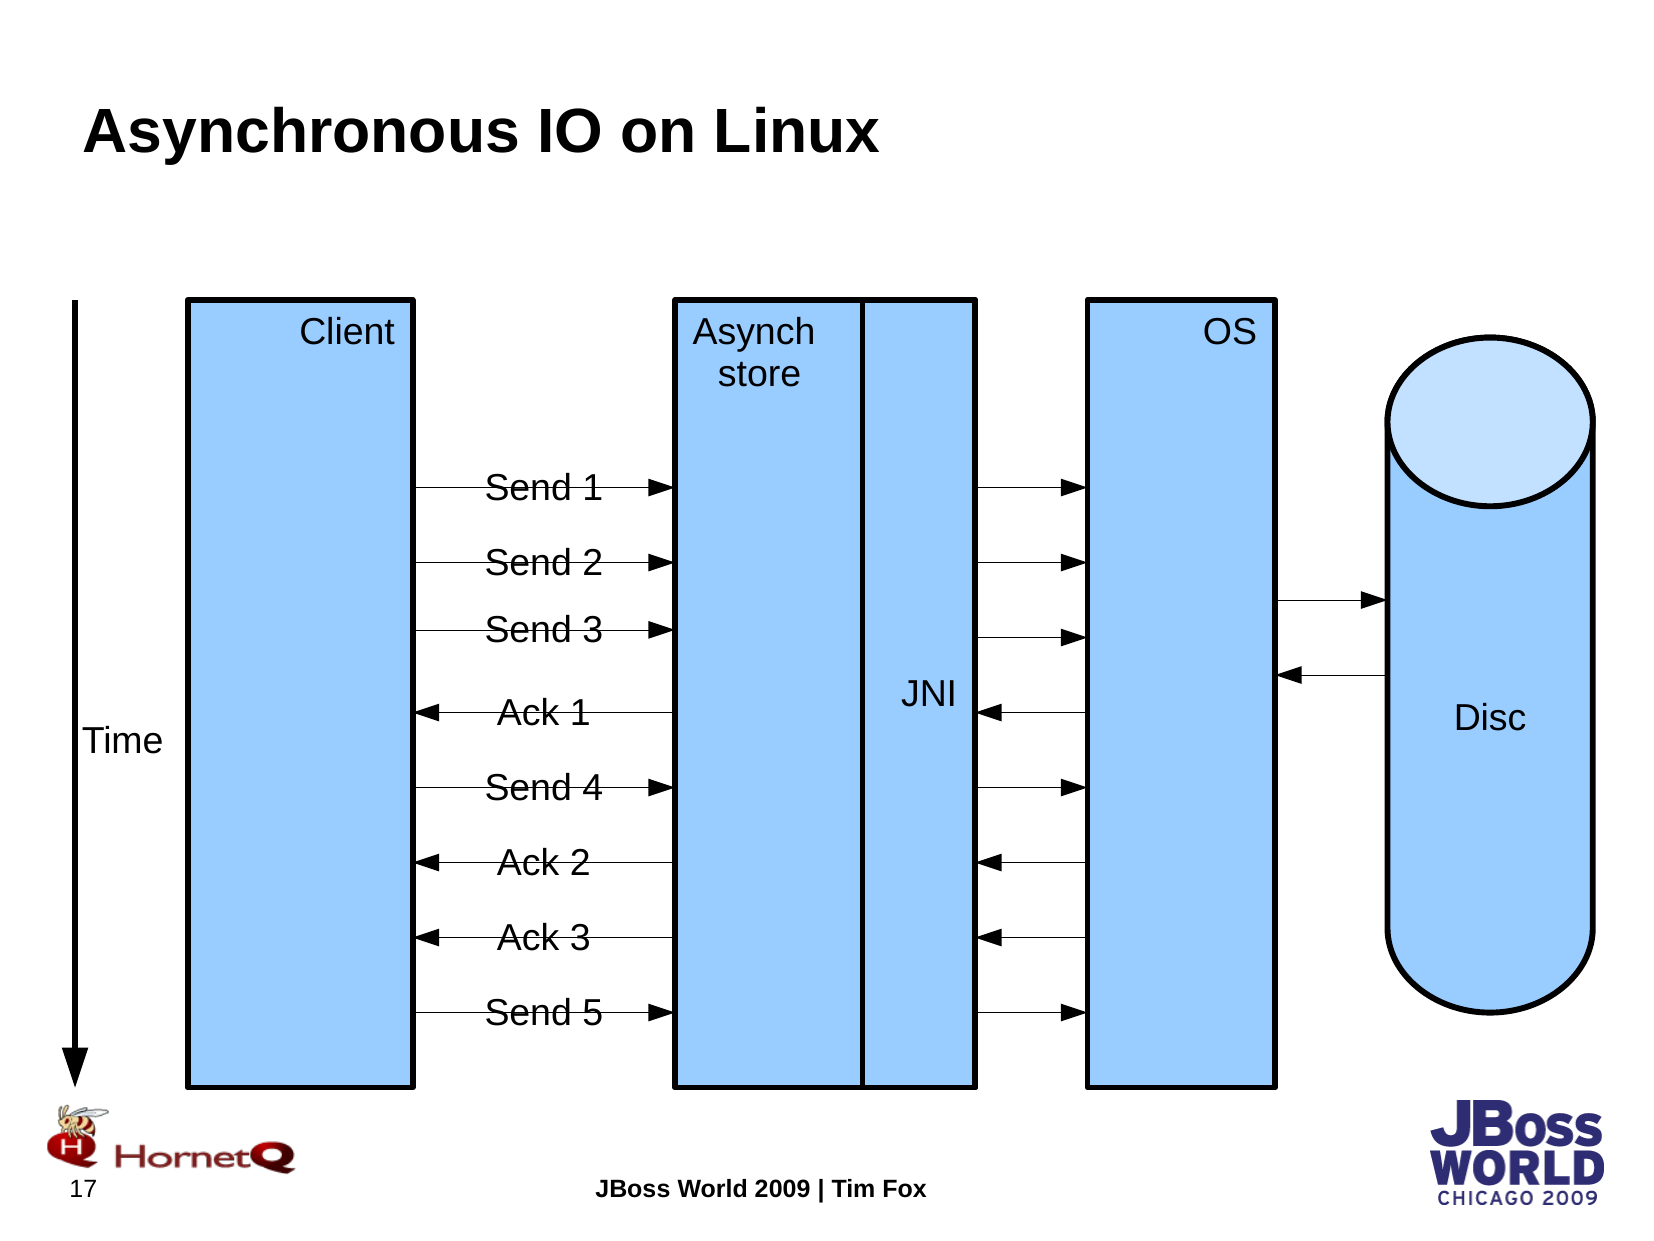

# Asynchronous IO on Linux
Client
Asynch
 store
JNI
OS
Disc
Send 1
Send 2
Send 3
Time
Ack 1
Send 4
Ack 2
Ack 3
Send 5